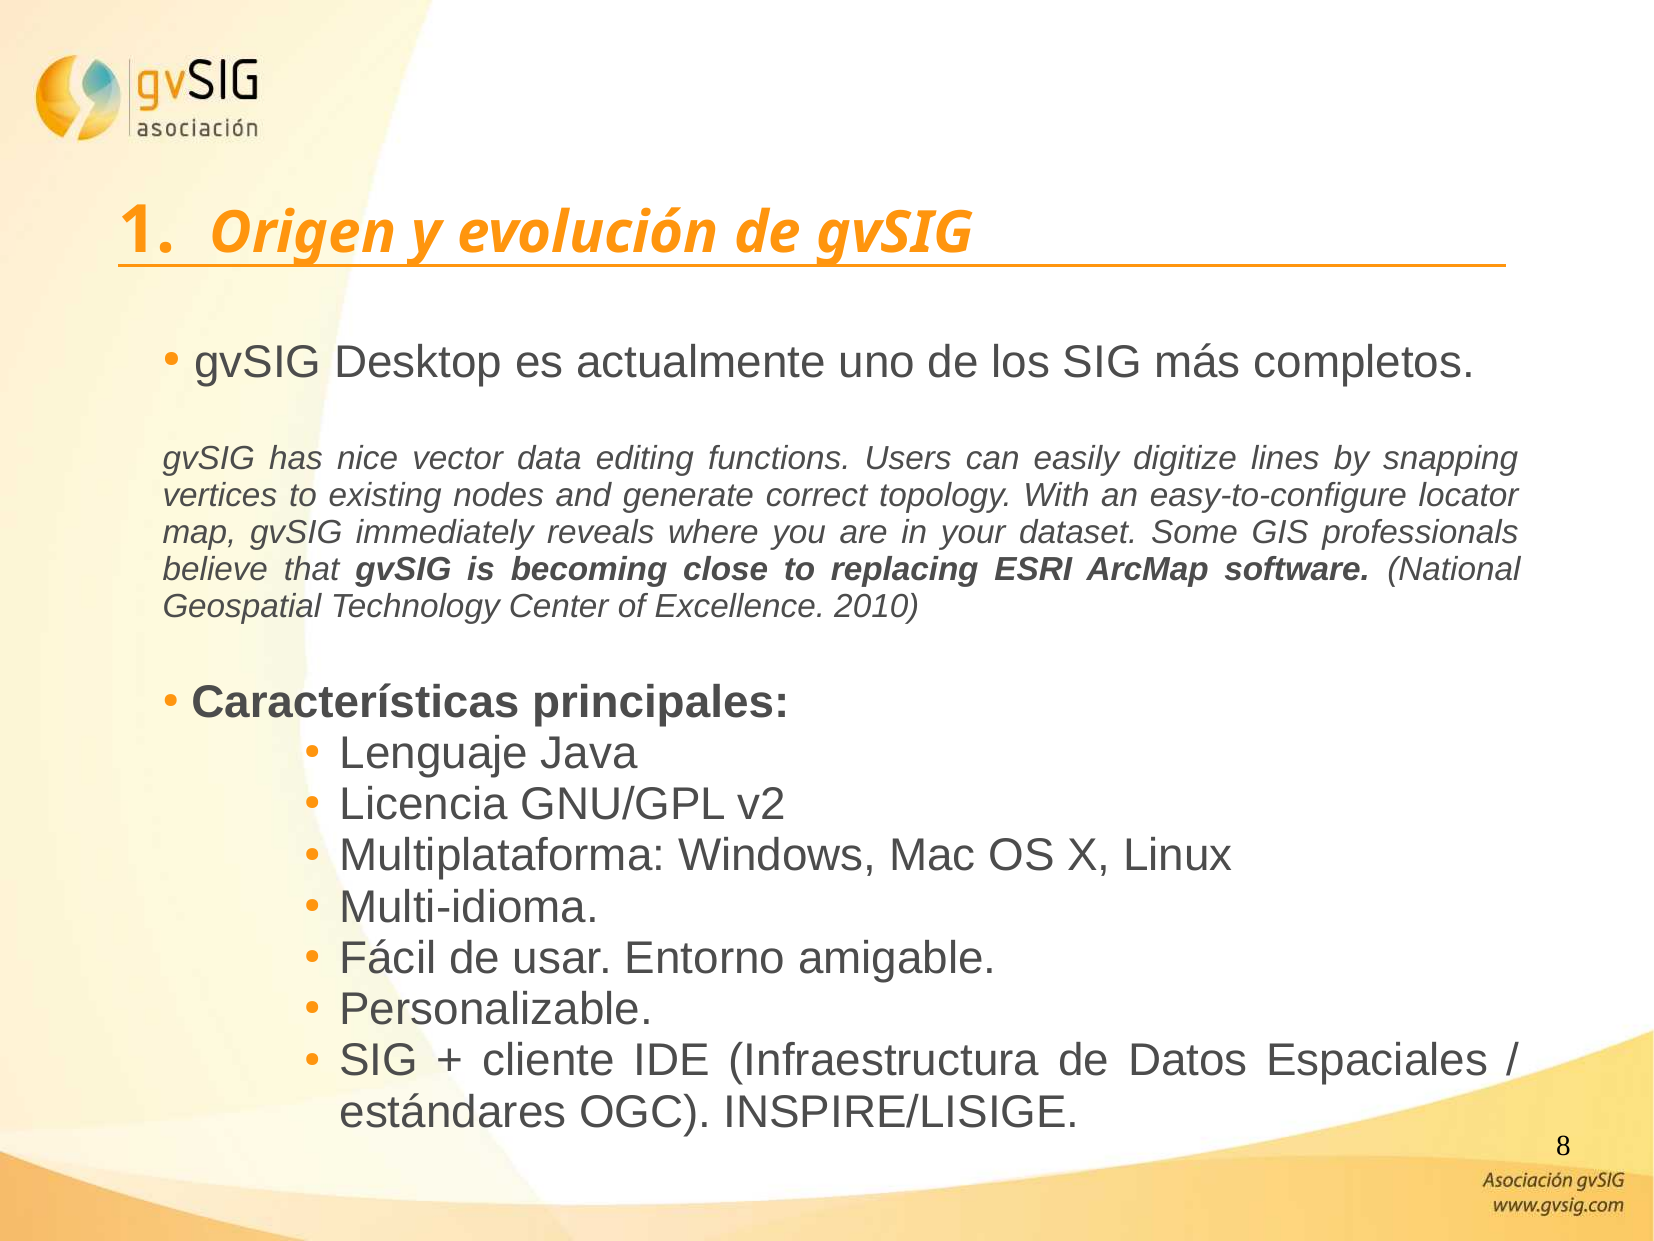

# 1. Origen y evolución de gvSIG
 gvSIG Desktop es actualmente uno de los SIG más completos.
gvSIG has nice vector data editing functions. Users can easily digitize lines by snapping vertices to existing nodes and generate correct topology. With an easy-to-configure locator map, gvSIG immediately reveals where you are in your dataset. Some GIS professionals believe that gvSIG is becoming close to replacing ESRI ArcMap software. (National Geospatial Technology Center of Excellence. 2010)
 Características principales:
Lenguaje Java
Licencia GNU/GPL v2
Multiplataforma: Windows, Mac OS X, Linux
Multi-idioma.
Fácil de usar. Entorno amigable.
Personalizable.
SIG + cliente IDE (Infraestructura de Datos Espaciales / estándares OGC). INSPIRE/LISIGE.
8